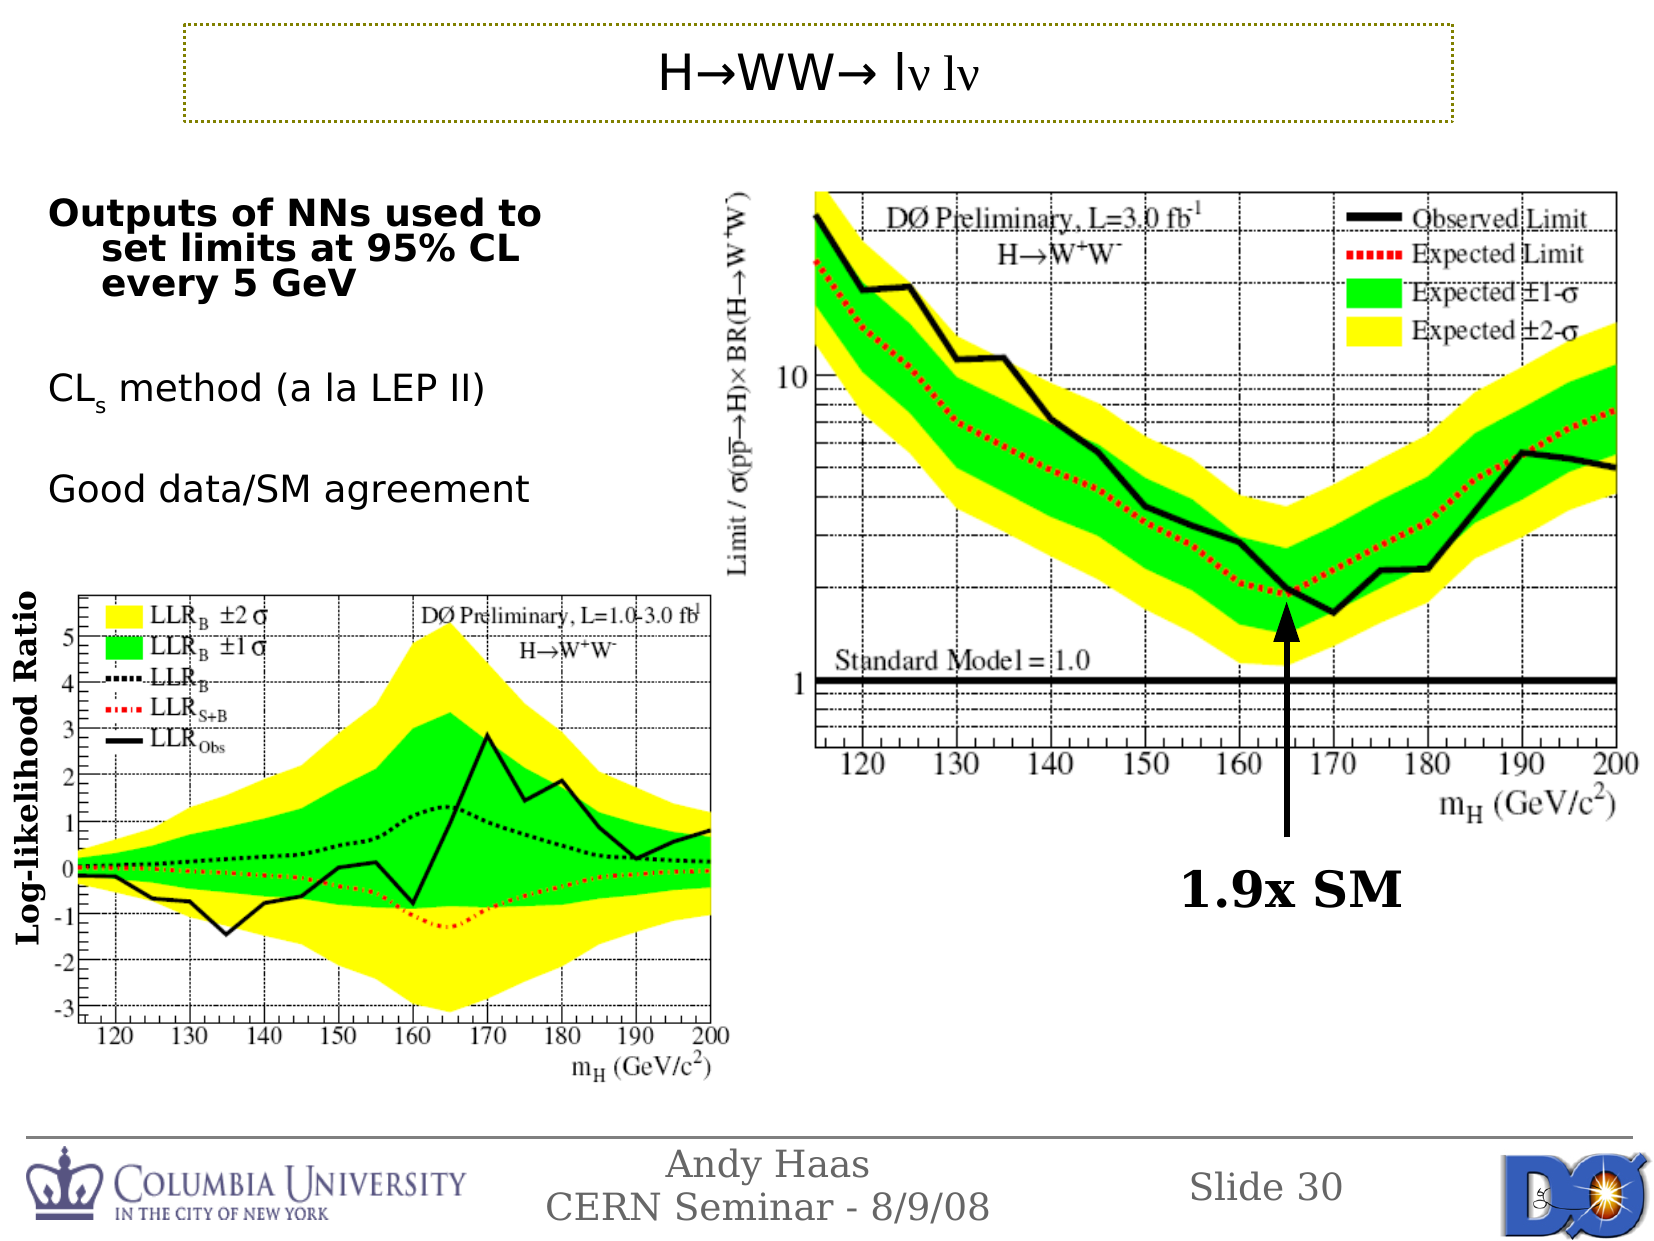

# H→WW→ lν lν
Outputs of NNs used to set limits at 95% CL every 5 GeV
CLs method (a la LEP II)
Good data/SM agreement
Log-likelihood Ratio
1.9x SM